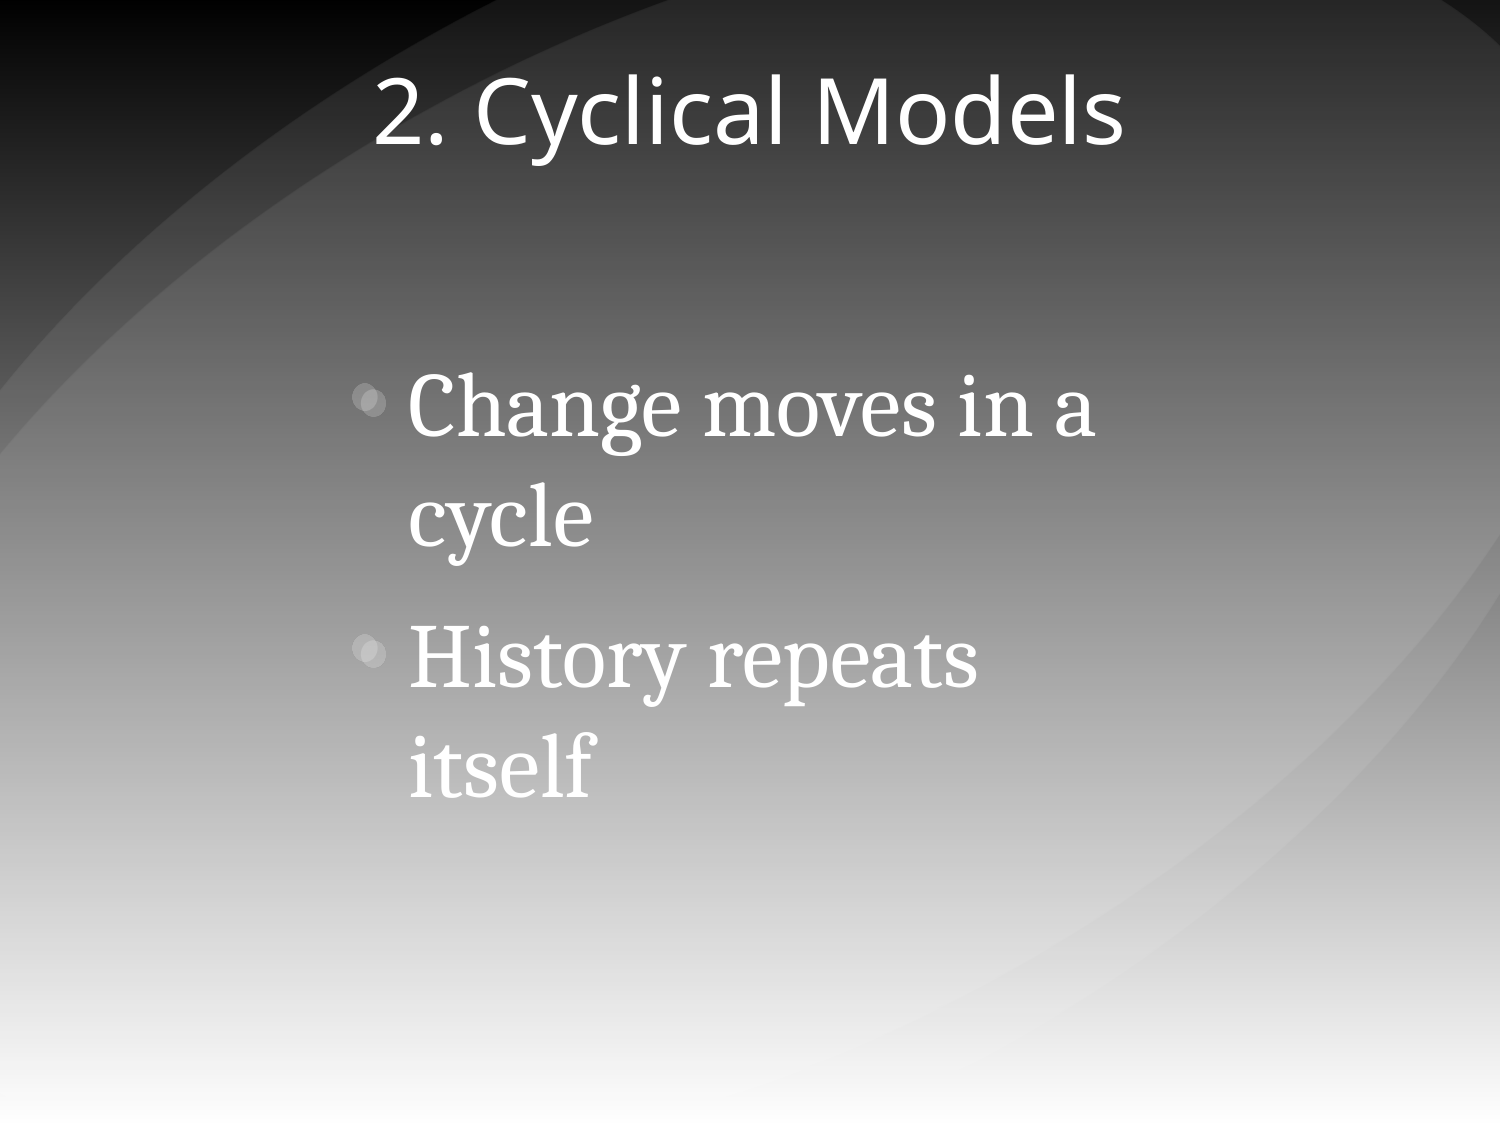

# 2. Cyclical Models
Change moves in a cycle
History repeats itself